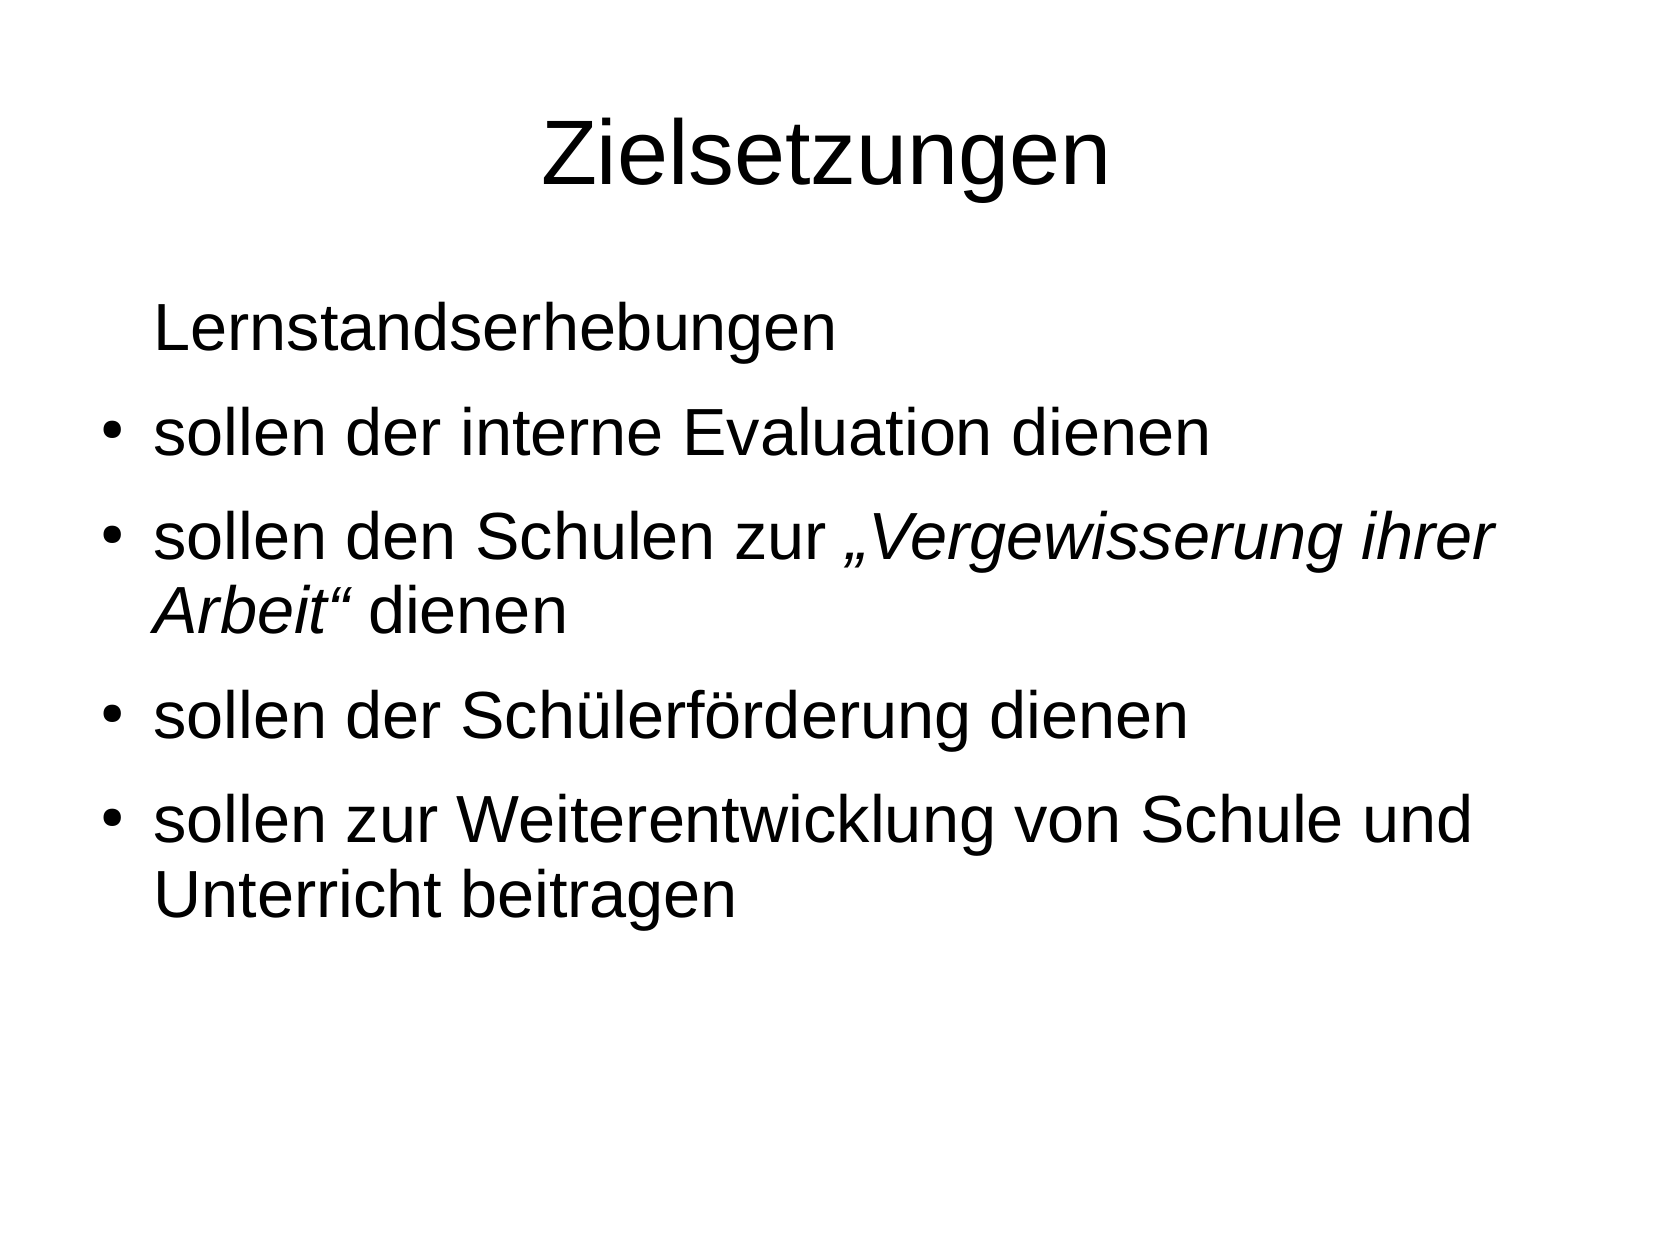

# Zielsetzungen
Lernstandserhebungen
sollen der interne Evaluation dienen
sollen den Schulen zur „Vergewisserung ihrer Arbeit“ dienen
sollen der Schülerförderung dienen
sollen zur Weiterentwicklung von Schule und Unterricht beitragen